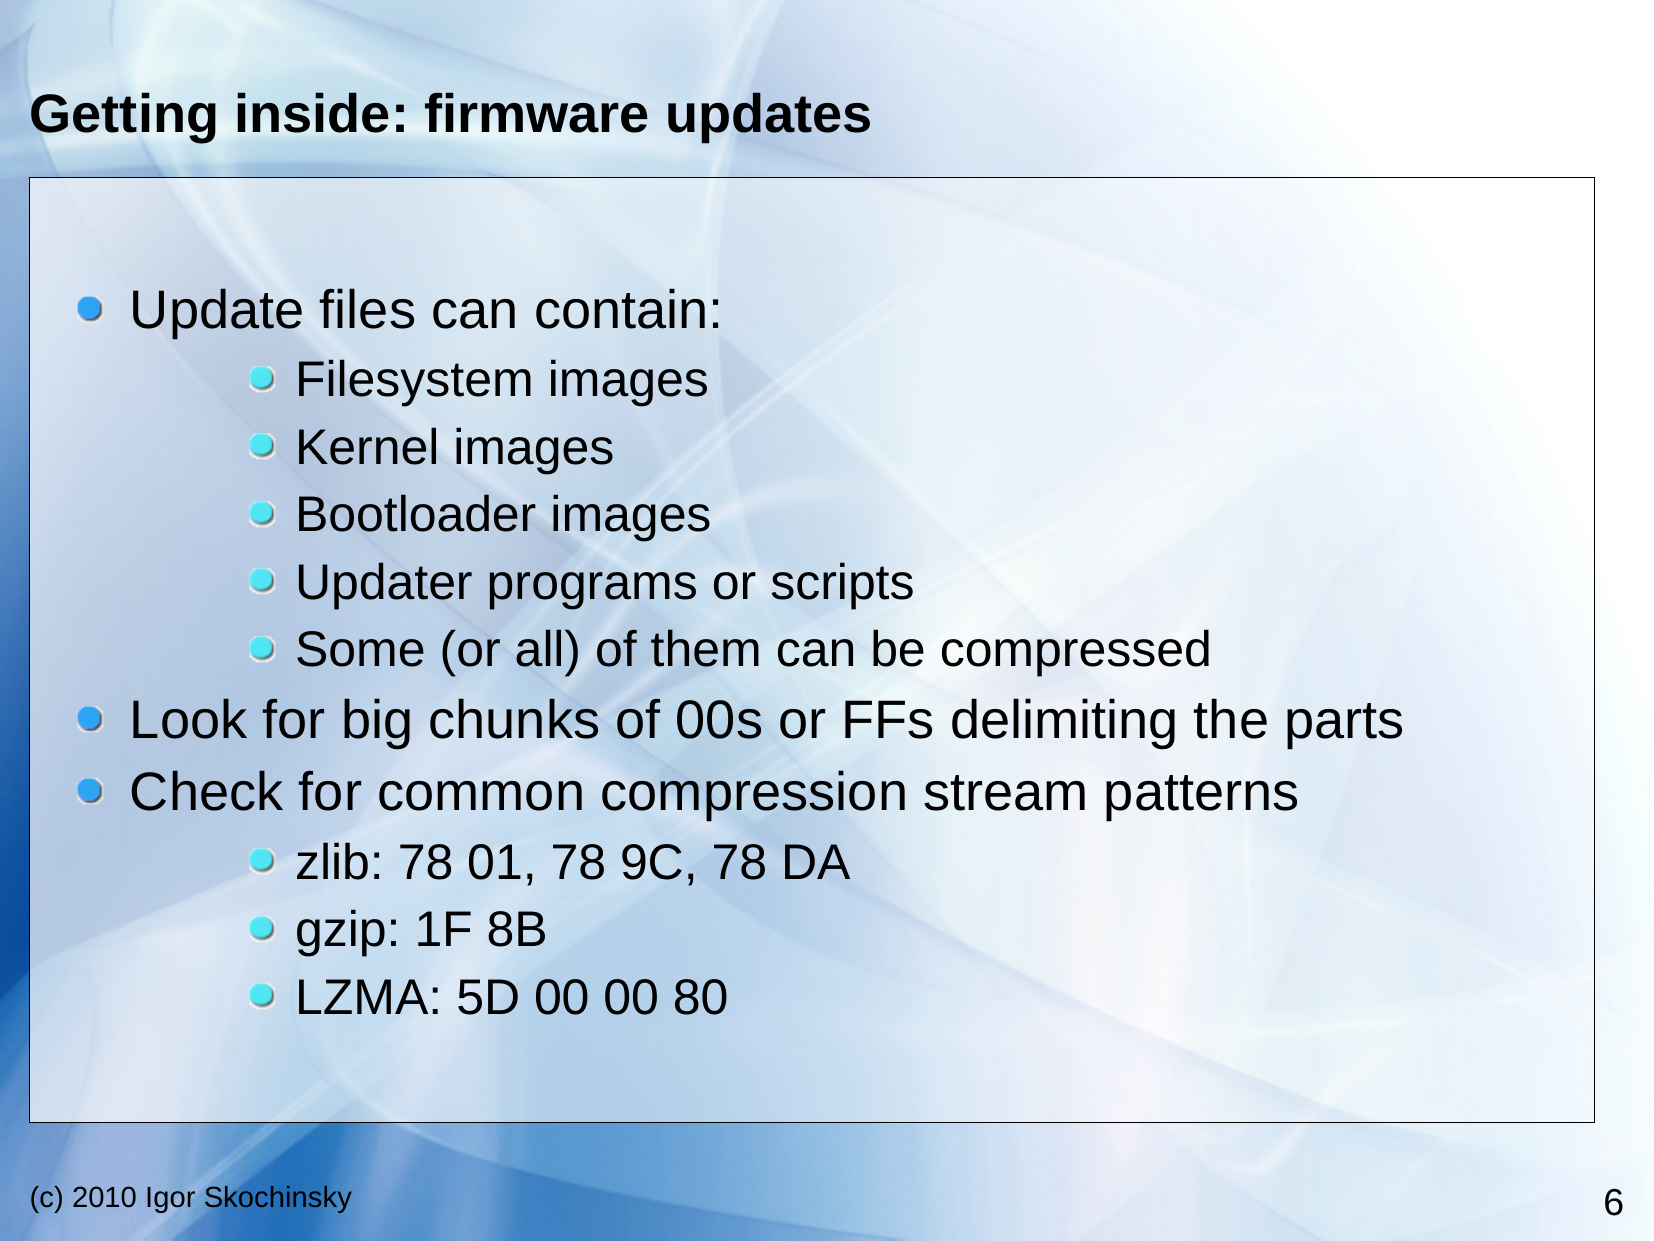

# Getting inside: firmware updates
Update files can contain:
Filesystem images
Kernel images
Bootloader images
Updater programs or scripts
Some (or all) of them can be compressed
Look for big chunks of 00s or FFs delimiting the parts
Check for common compression stream patterns
zlib: 78 01, 78 9C, 78 DA
gzip: 1F 8B
LZMA: 5D 00 00 80
(c) 2010 Igor Skochinsky
6